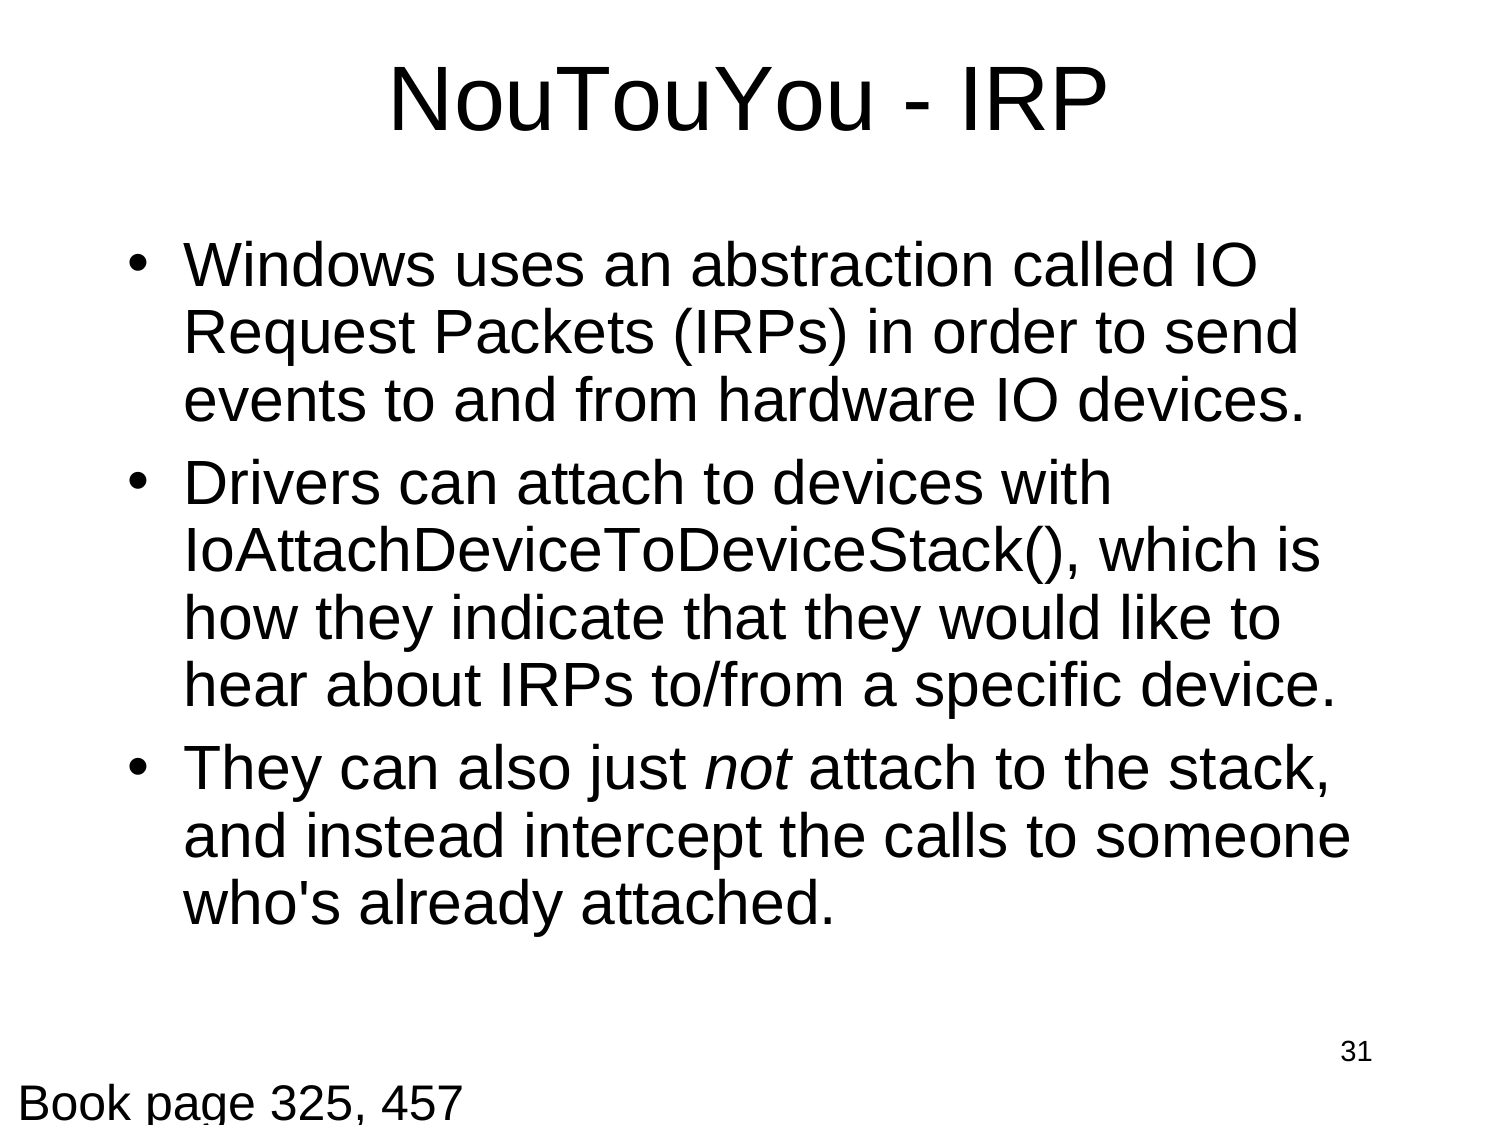

# NouTouYou - IRP
Windows uses an abstraction called IO Request Packets (IRPs) in order to send events to and from hardware IO devices.
Drivers can attach to devices with IoAttachDeviceToDeviceStack(), which is how they indicate that they would like to hear about IRPs to/from a specific device.
They can also just not attach to the stack, and instead intercept the calls to someone who's already attached.
Book page 325, 457